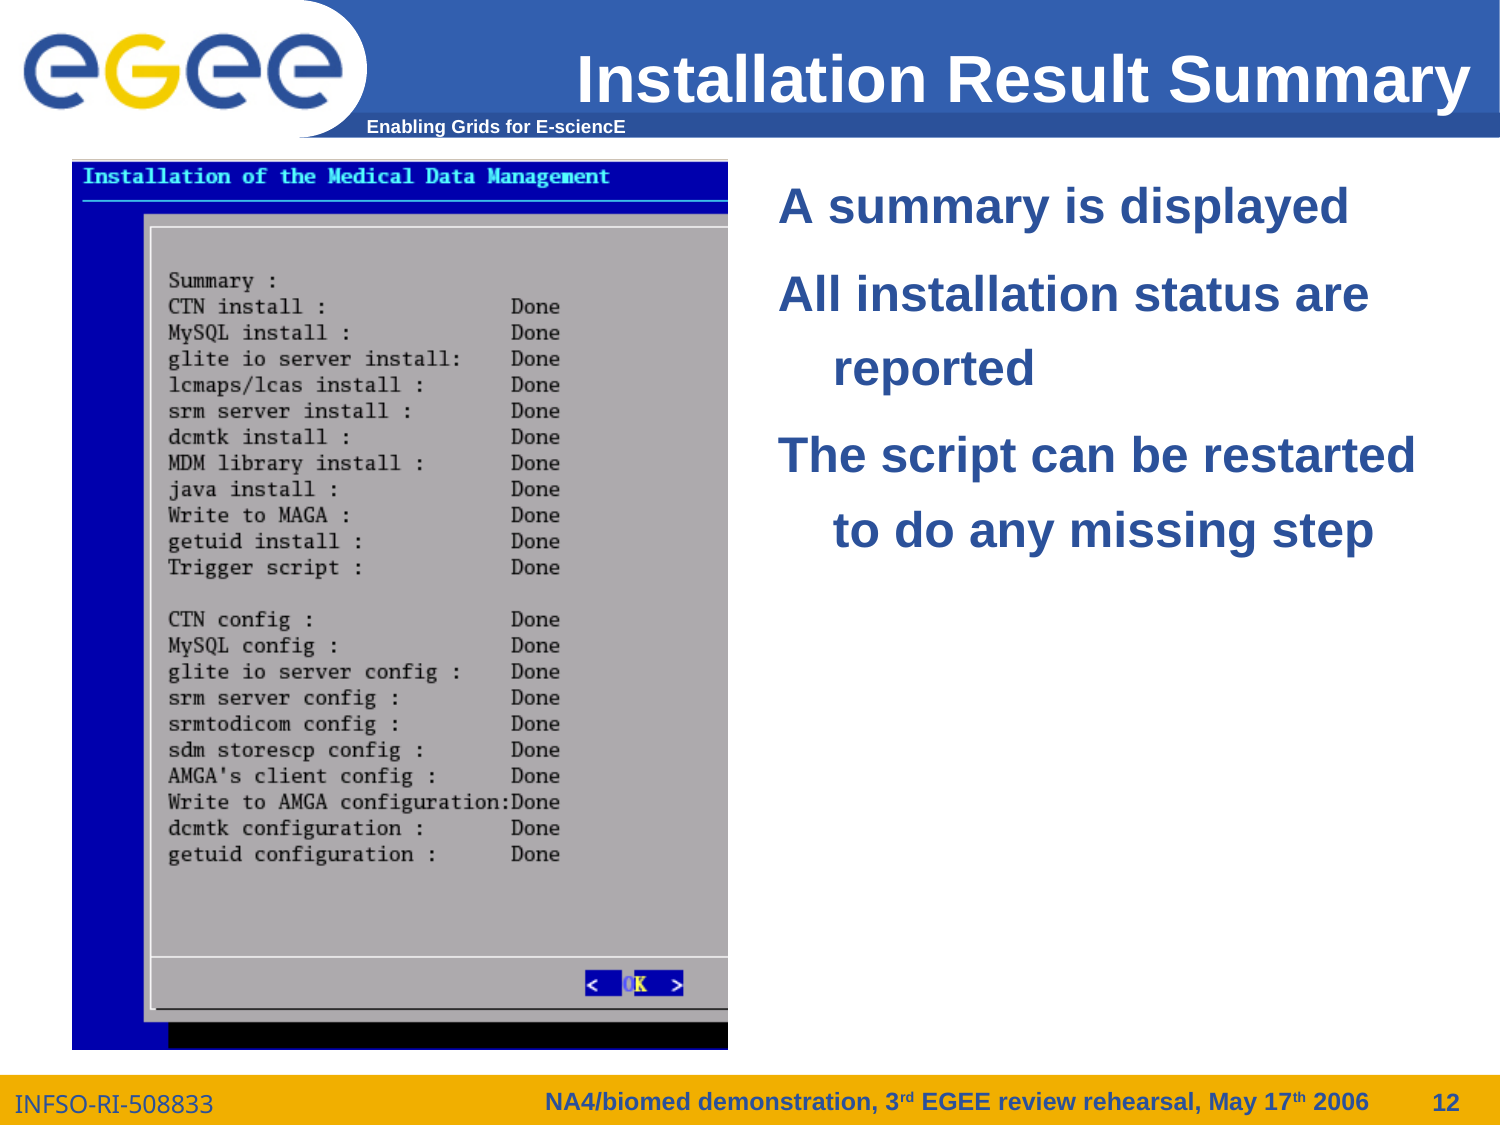

# Installation Result Summary
A summary is displayed
All installation status are reported
The script can be restarted to do any missing step